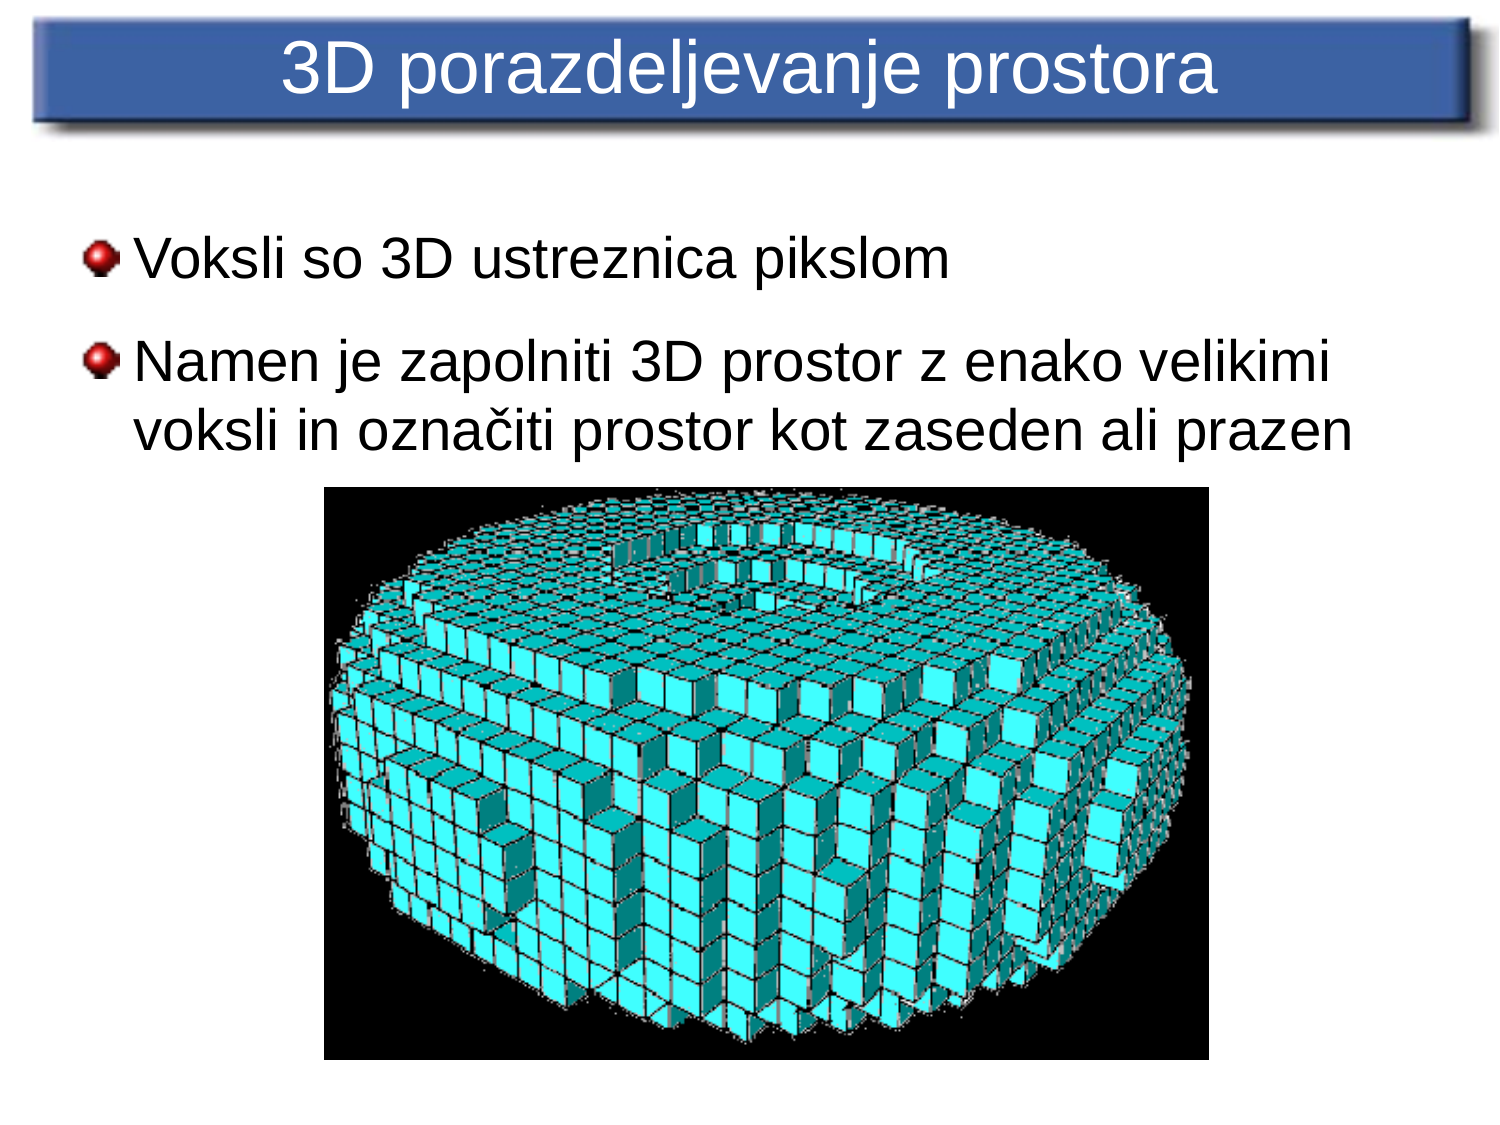

# 3D porazdeljevanje prostora
Voksli so 3D ustreznica pikslom
Namen je zapolniti 3D prostor z enako velikimi voksli in označiti prostor kot zaseden ali prazen